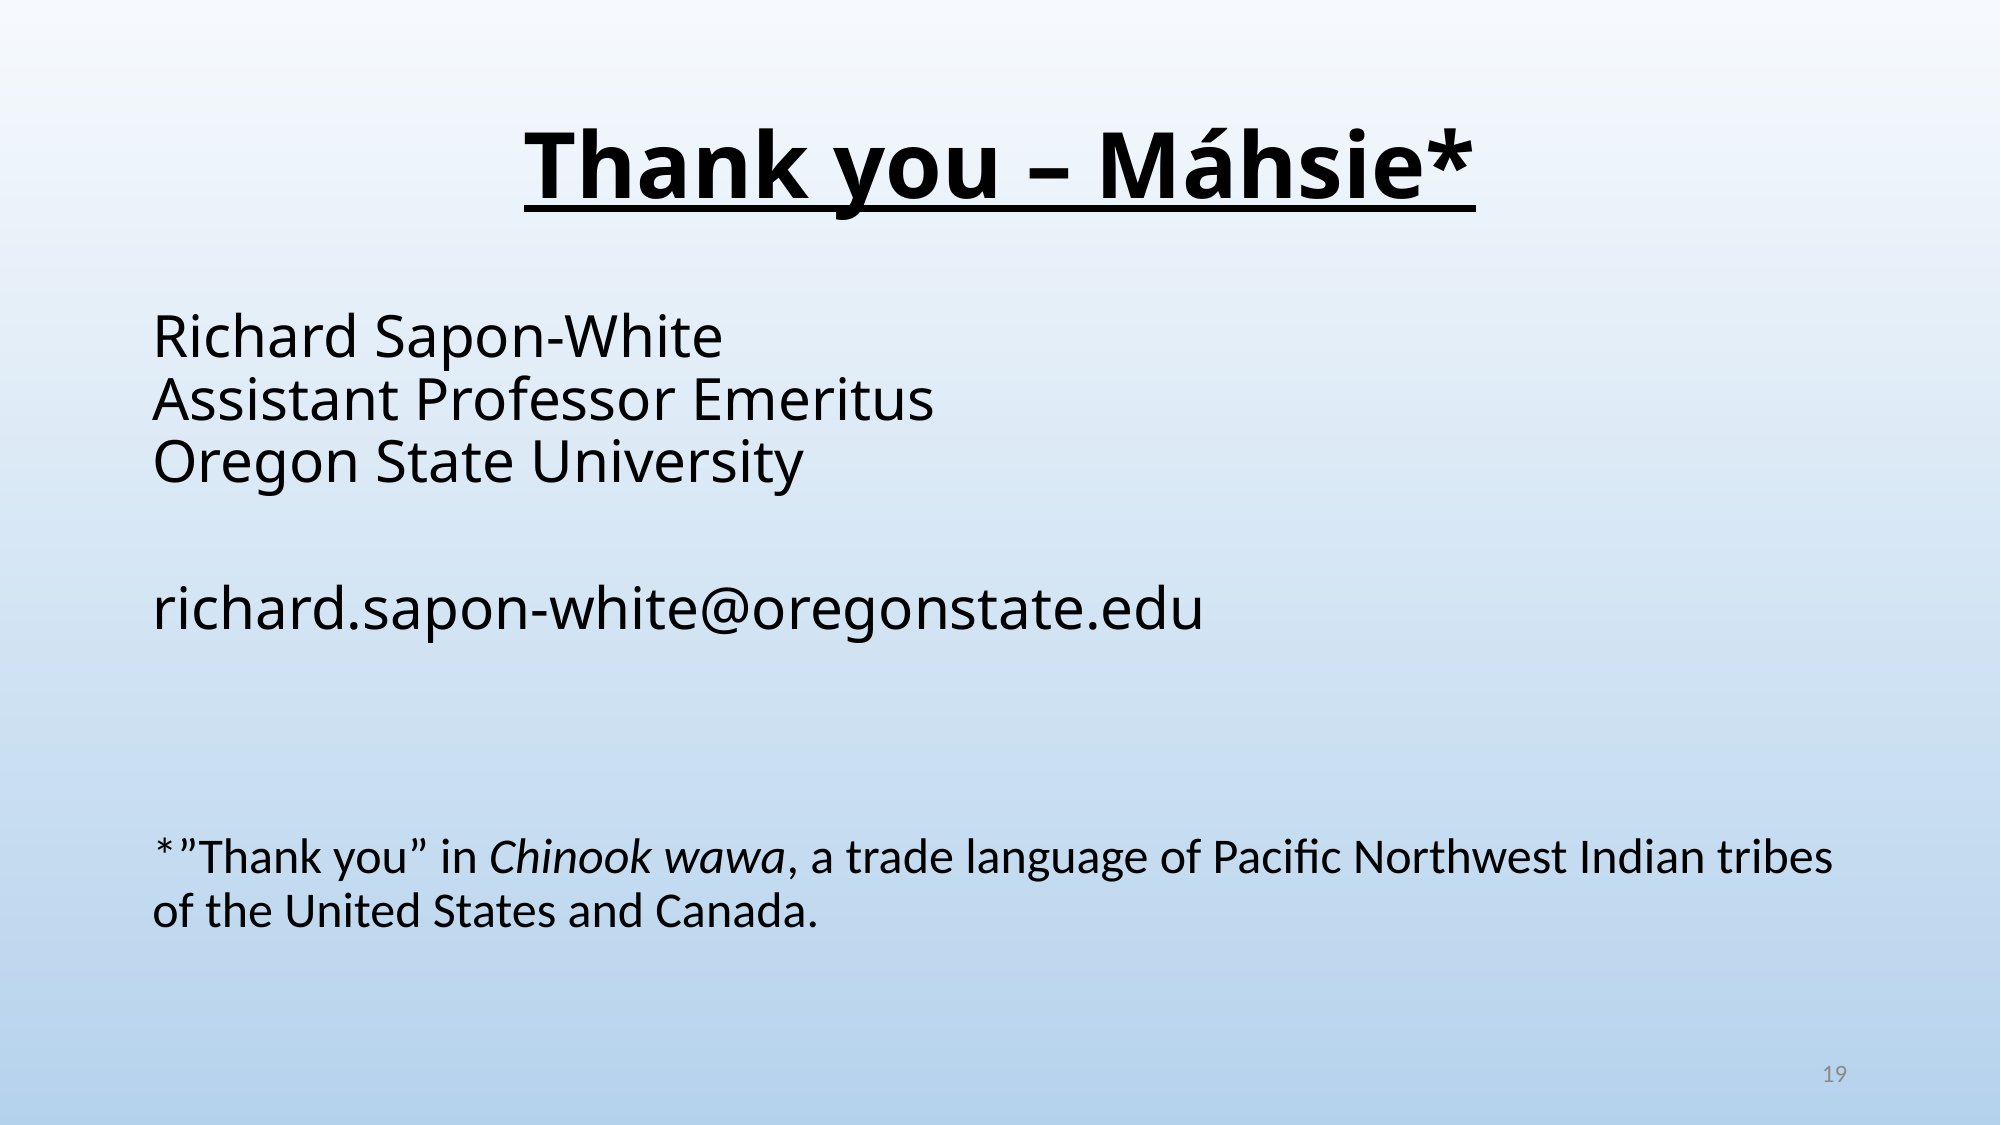

# Thank you – Máhsie*
Richard Sapon-White
Assistant Professor Emeritus
Oregon State University
richard.sapon-white@oregonstate.edu
*”Thank you” in Chinook wawa, a trade language of Pacific Northwest Indian tribes of the United States and Canada.
19